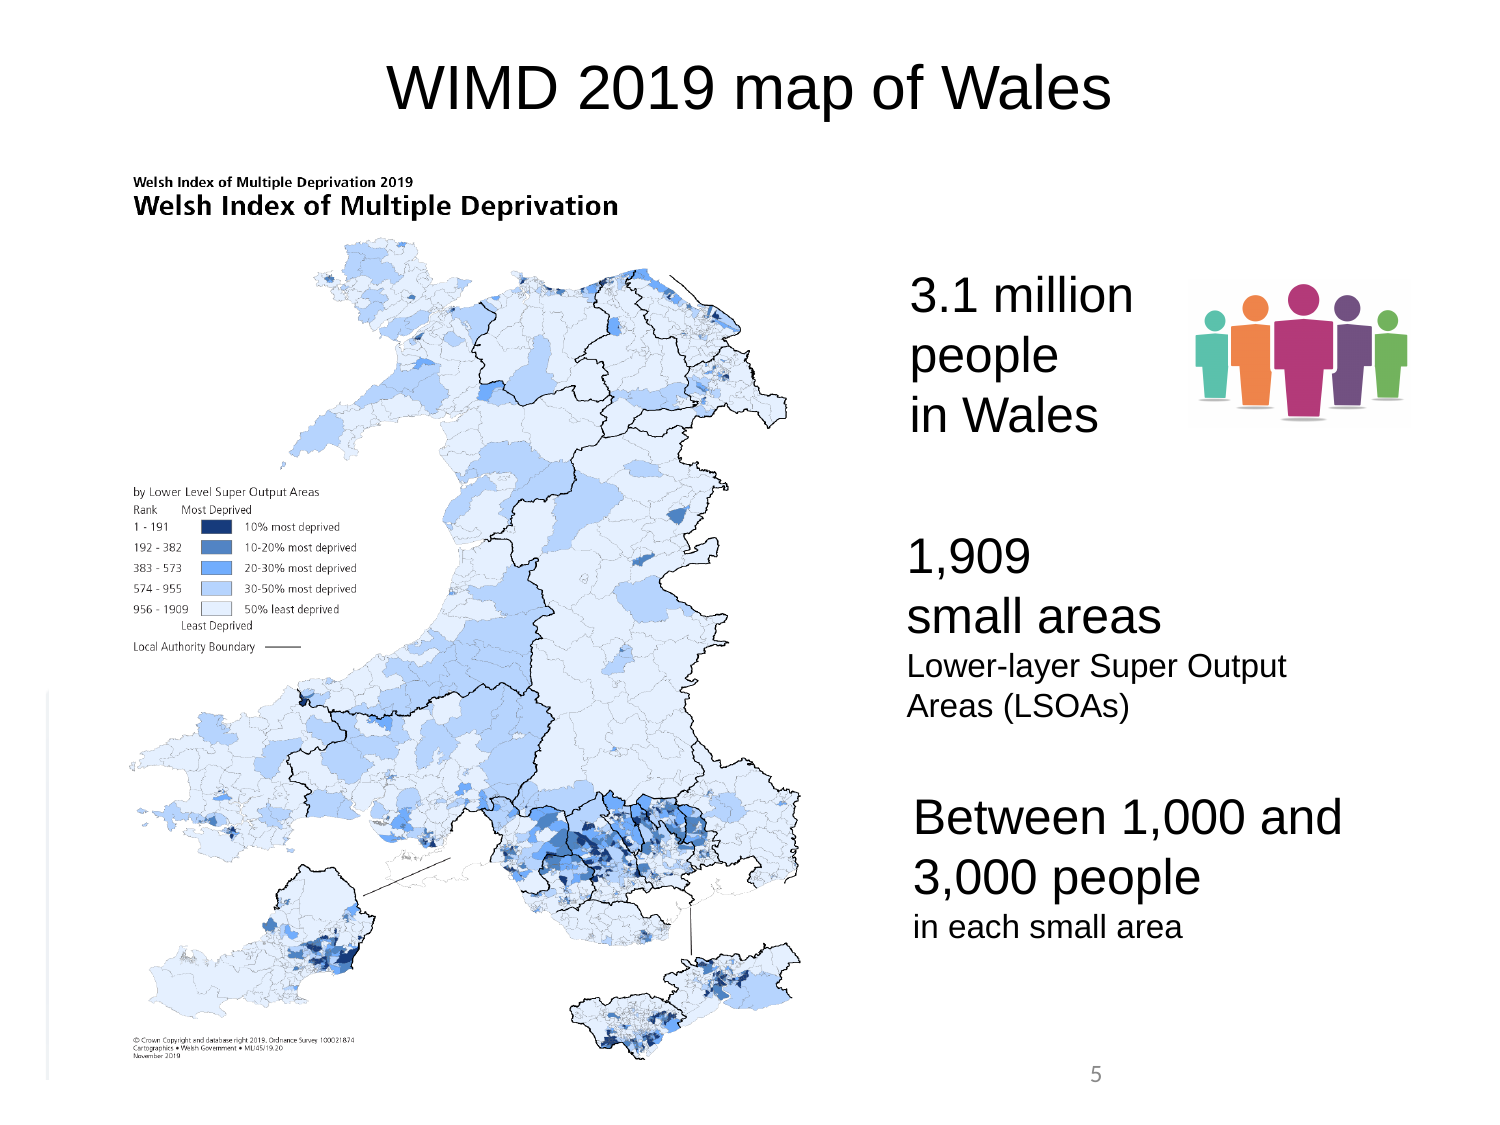

WIMD 2019 map of Wales
3.1 million people
in Wales
1,909
small areas
Lower-layer Super Output Areas (LSOAs)
Between 1,000 and 3,000 people
in each small area
4